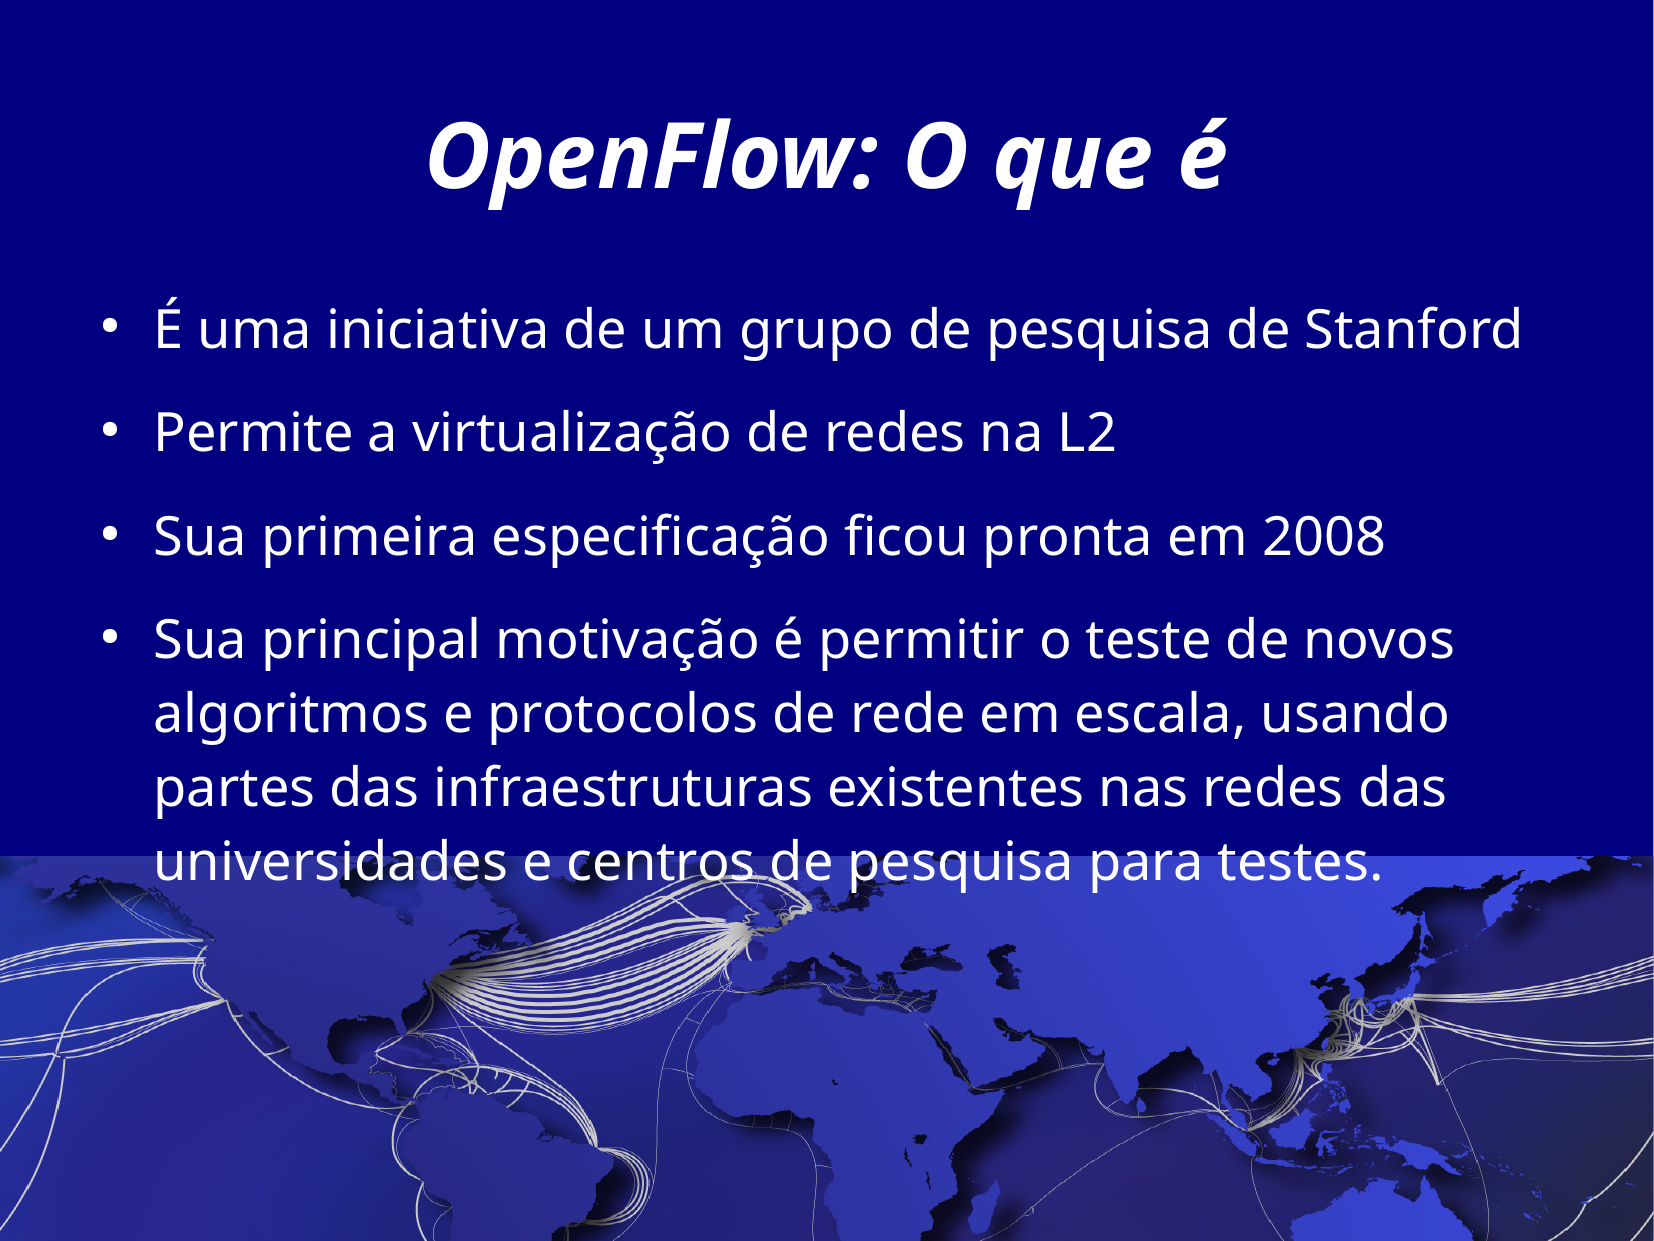

# OpenFlow: O que é
É uma iniciativa de um grupo de pesquisa de Stanford
Permite a virtualização de redes na L2
Sua primeira especificação ficou pronta em 2008
Sua principal motivação é permitir o teste de novos algoritmos e protocolos de rede em escala, usando partes das infraestruturas existentes nas redes das universidades e centros de pesquisa para testes.